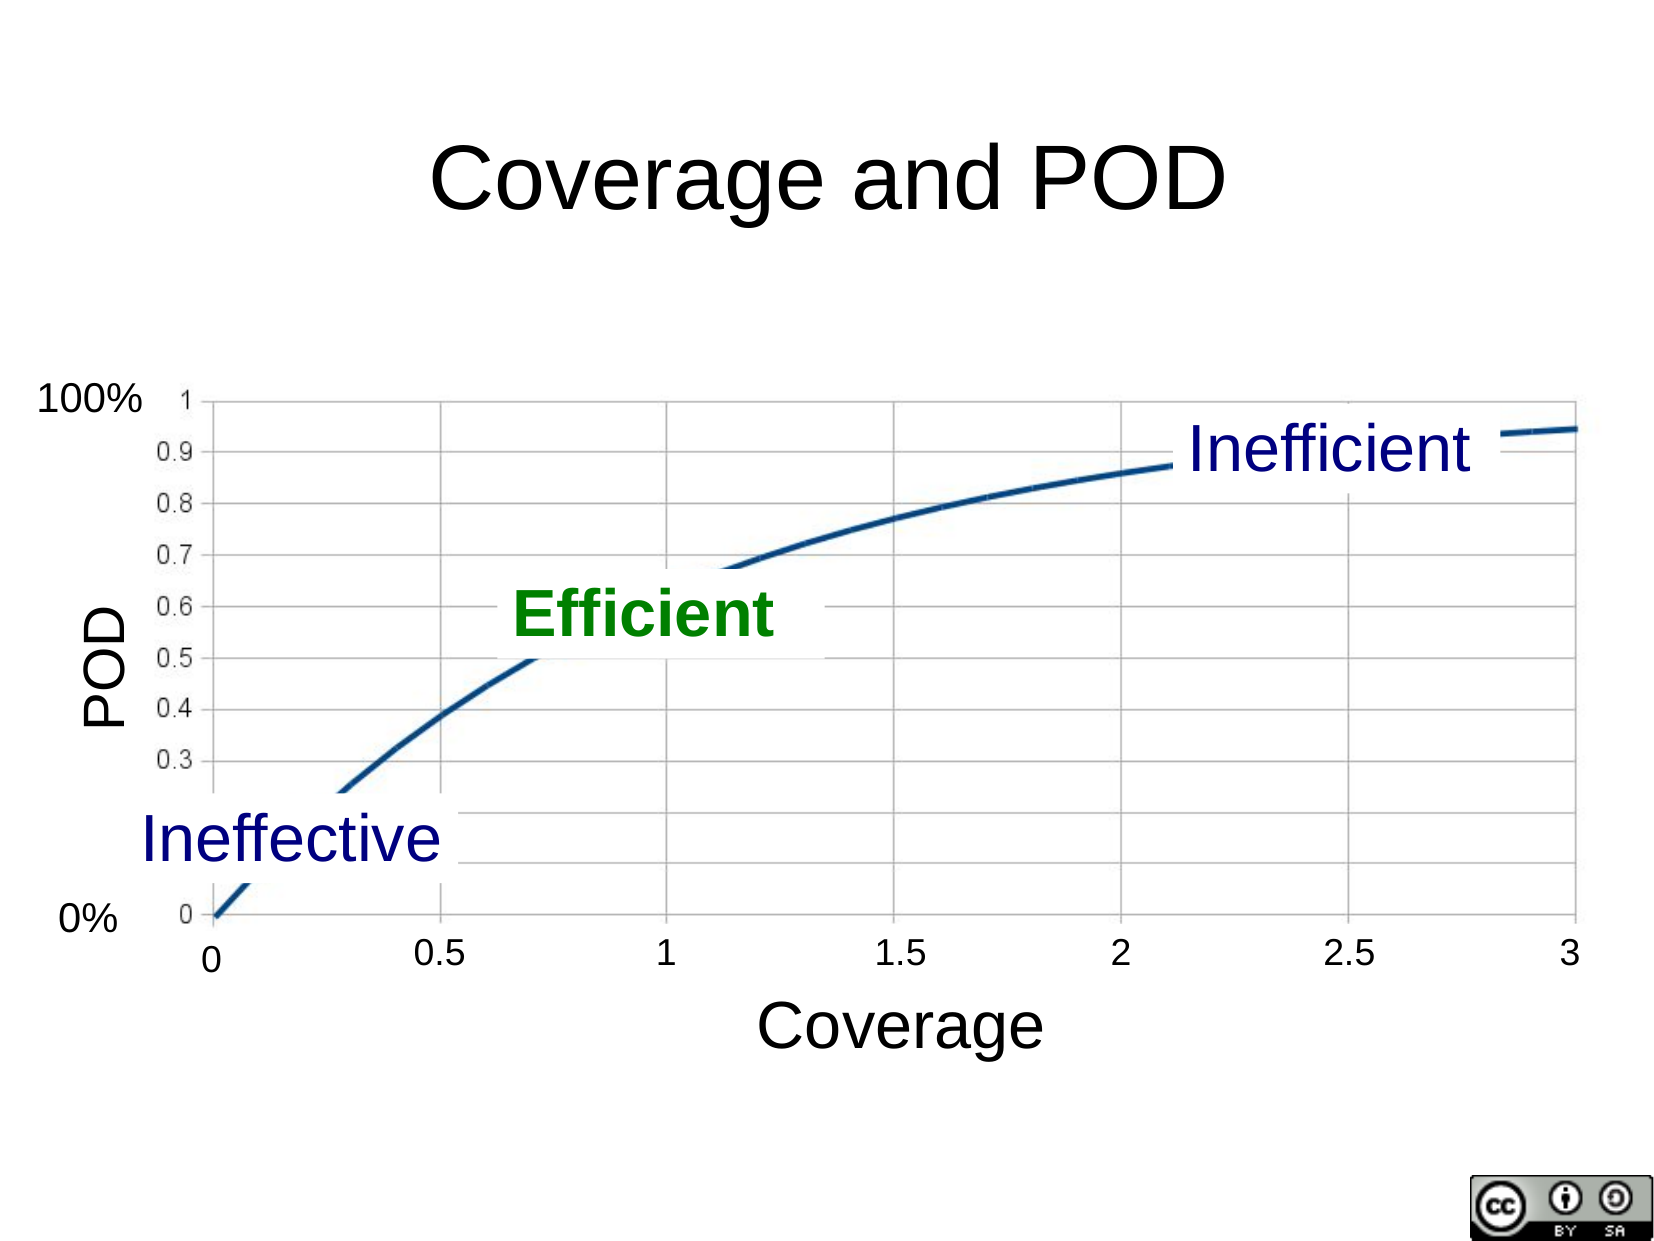

# Coverage and POD
100%
Inefficient
Efficient
POD
Ineffective
0%
0.
0.5
1
1.5
1.5
2
2.5
3
0
Coverage